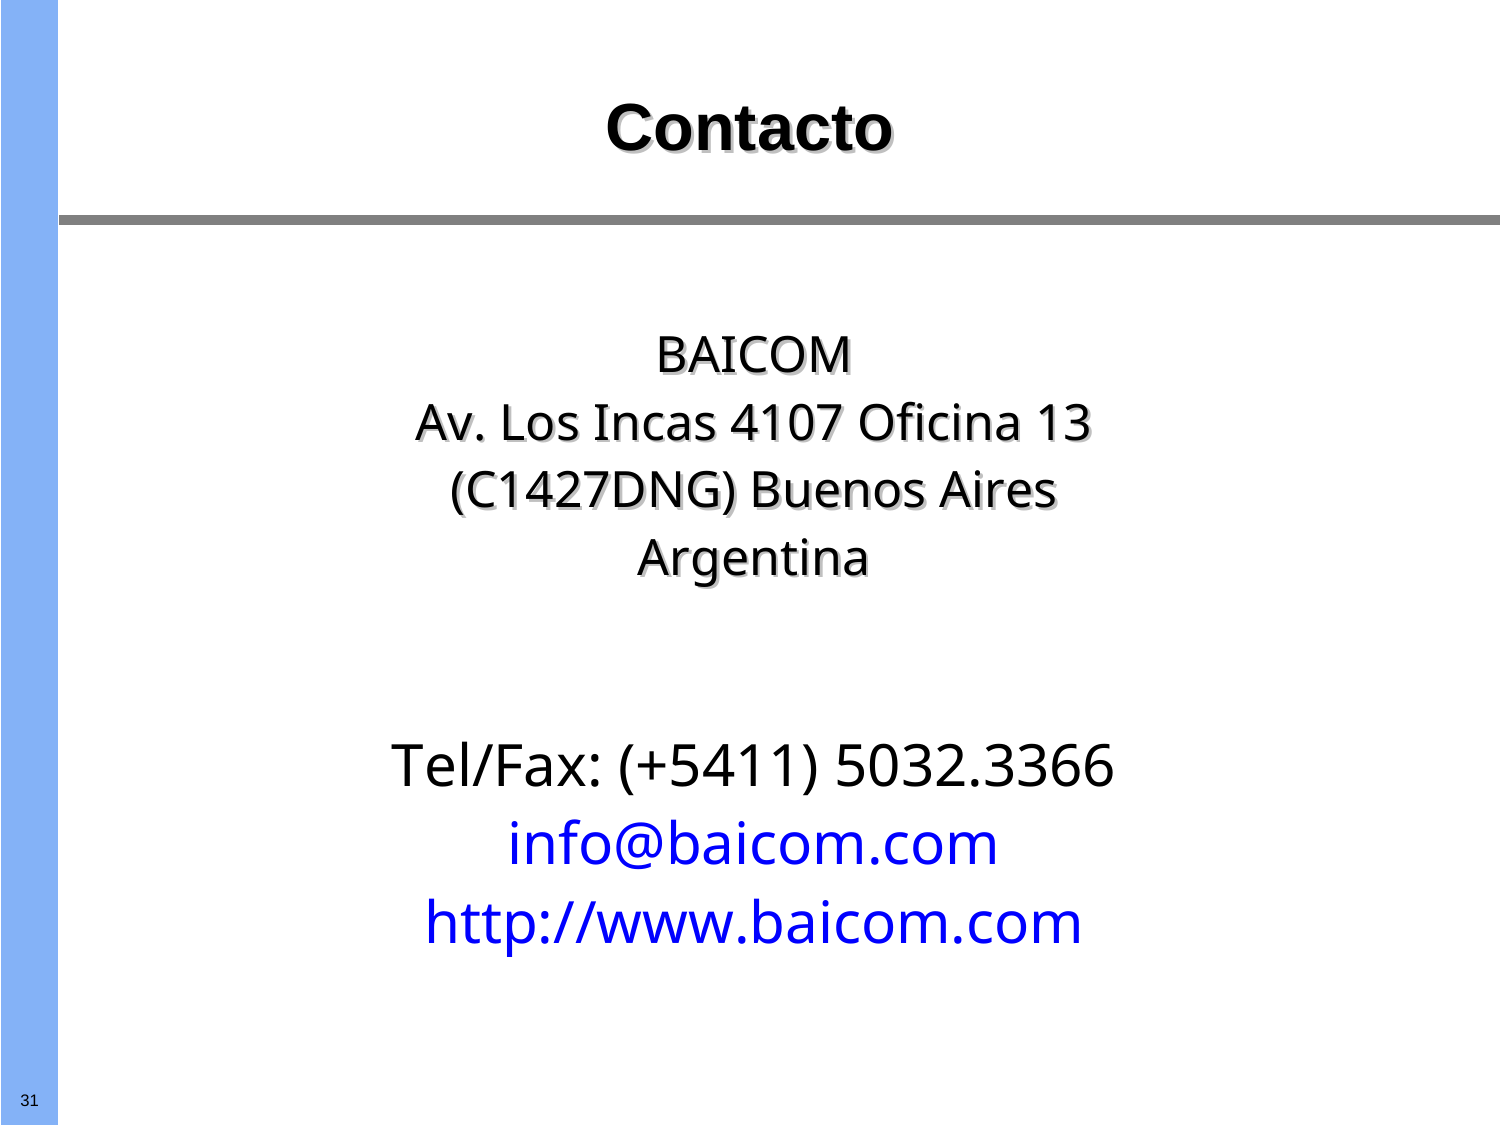

Contacto
BAICOM
Av. Los Incas 4107 Oficina 13
(C1427DNG) Buenos Aires
Argentina
Tel/Fax: (+5411) 5032.3366
info@baicom.com
http://www.baicom.com
31